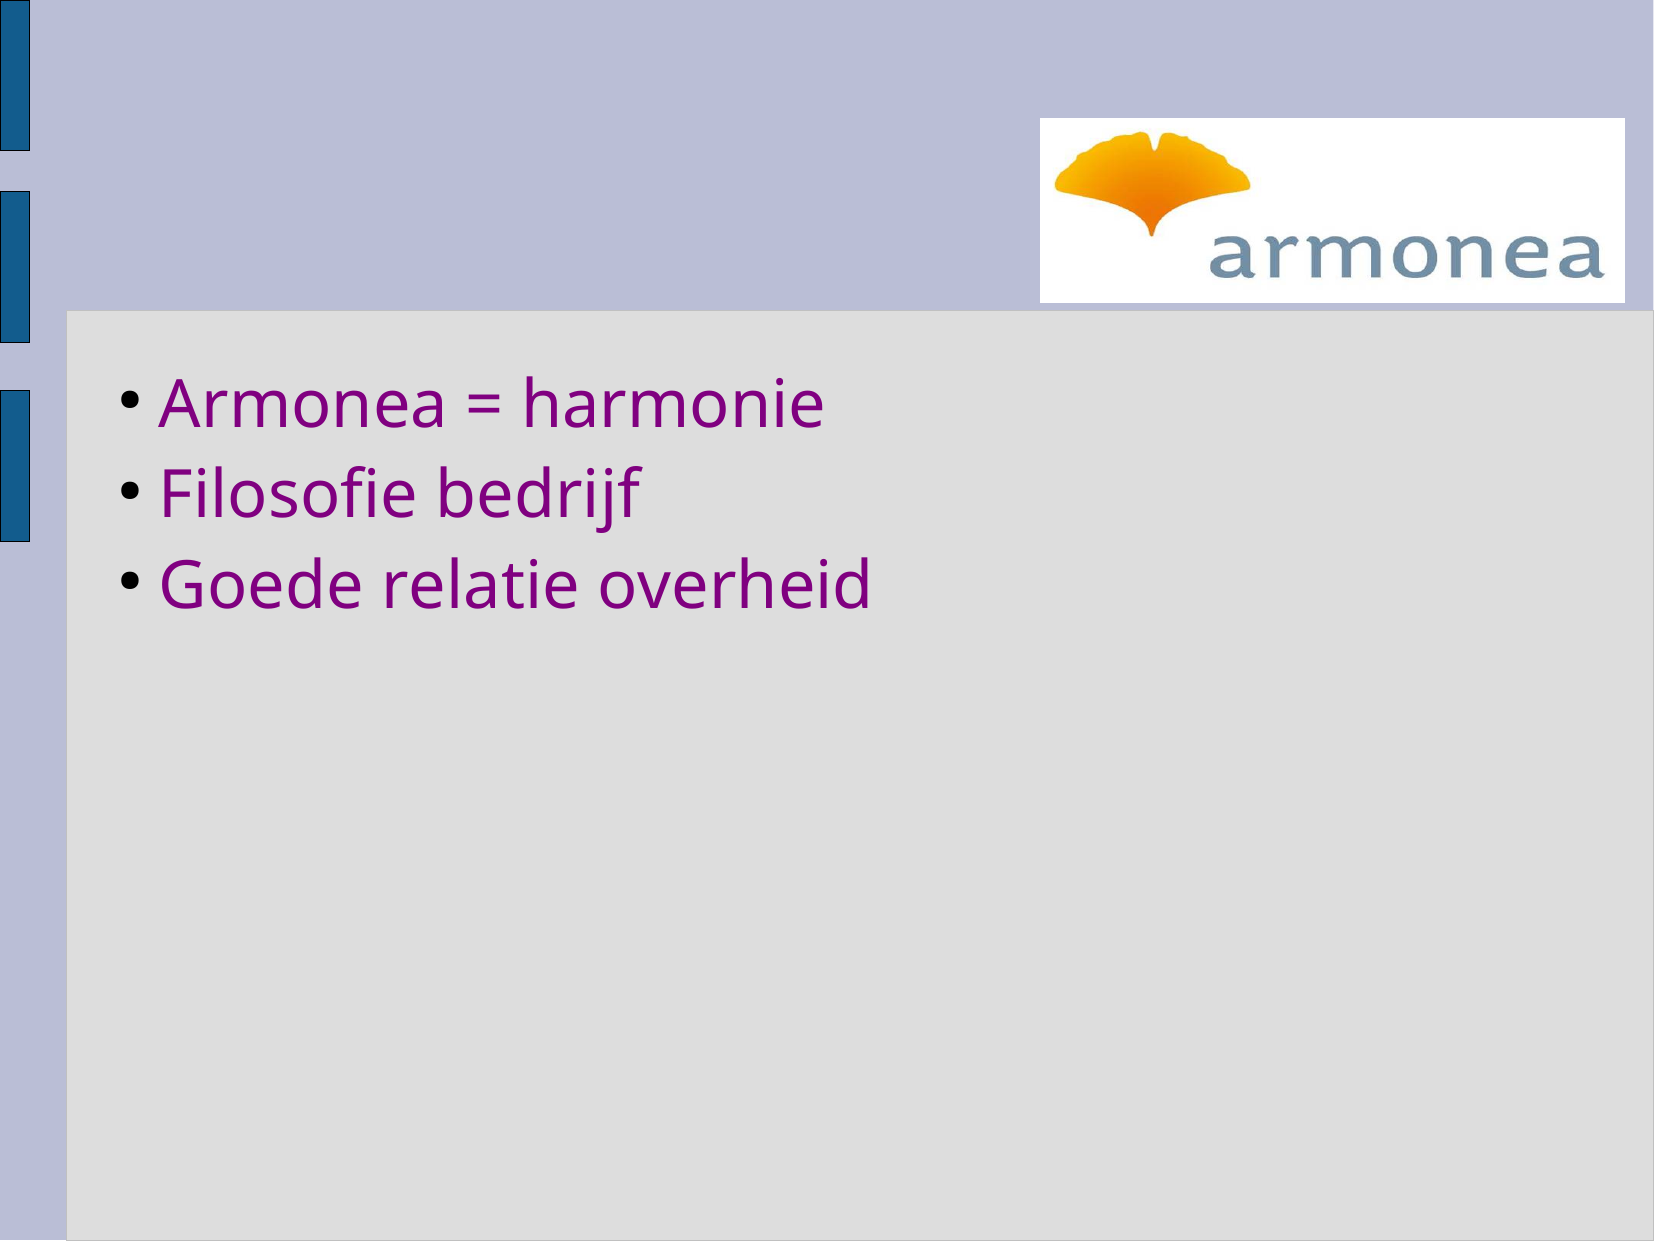

# Armonea = harmonie
 Filosofie bedrijf
 Goede relatie overheid